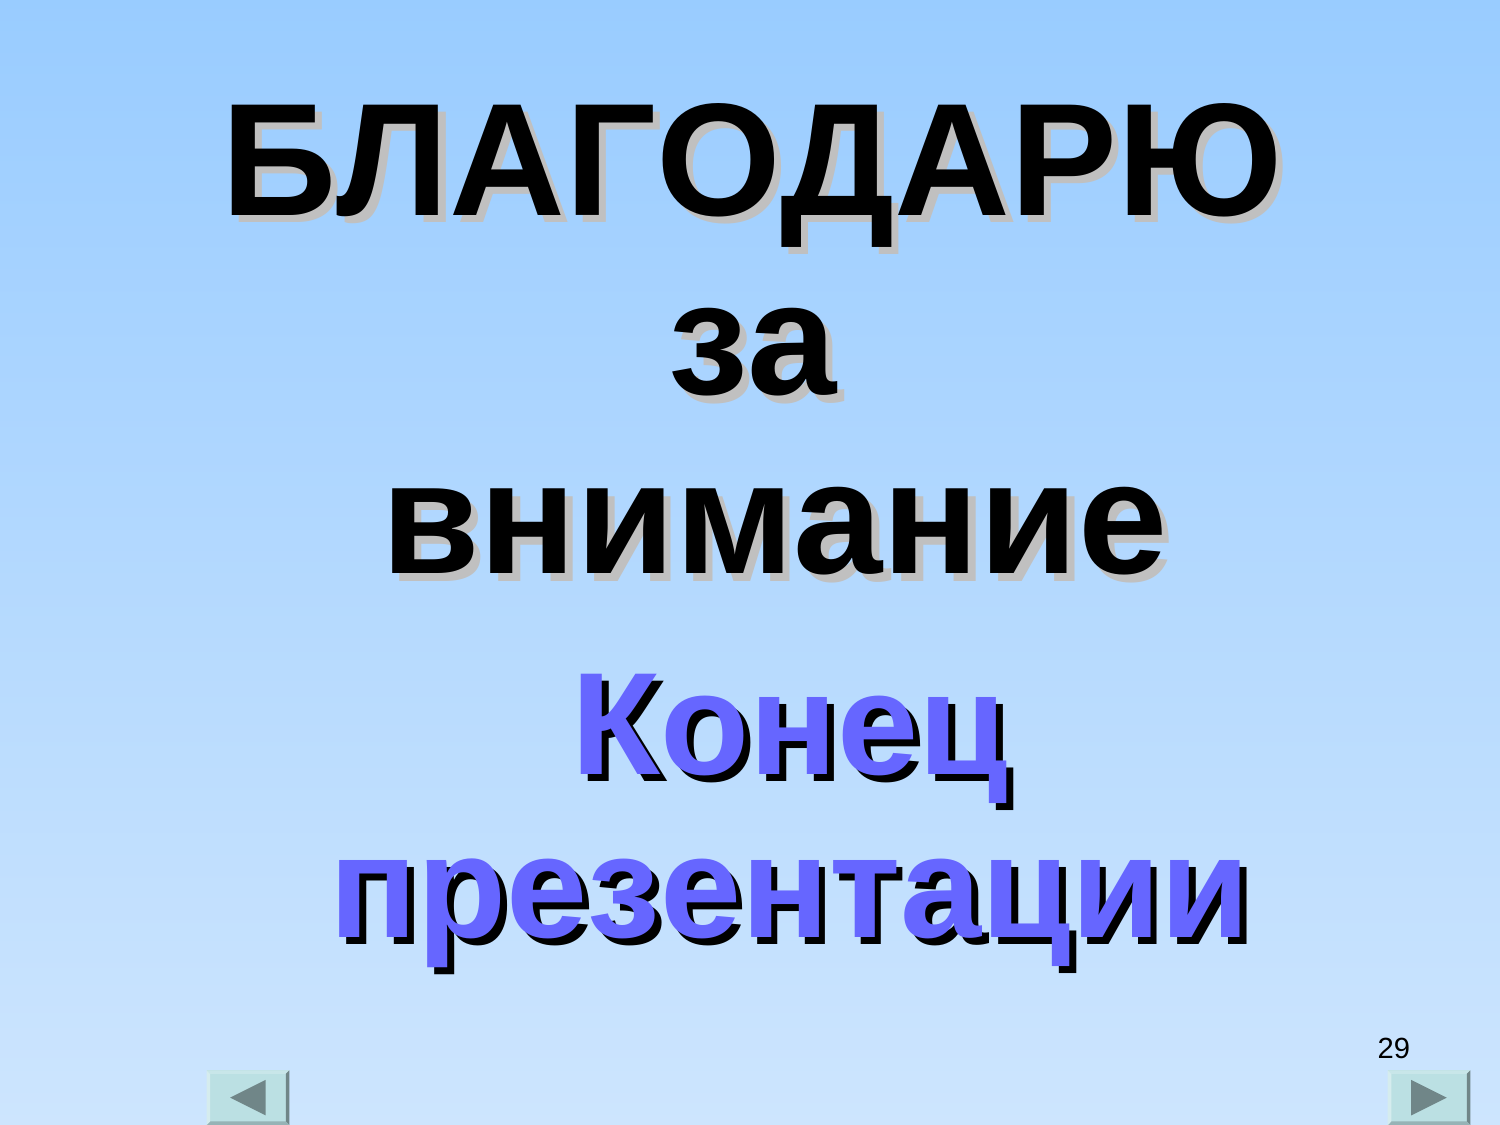

# БЛАГОДАРЮ за внимание
	Конец презентации
29